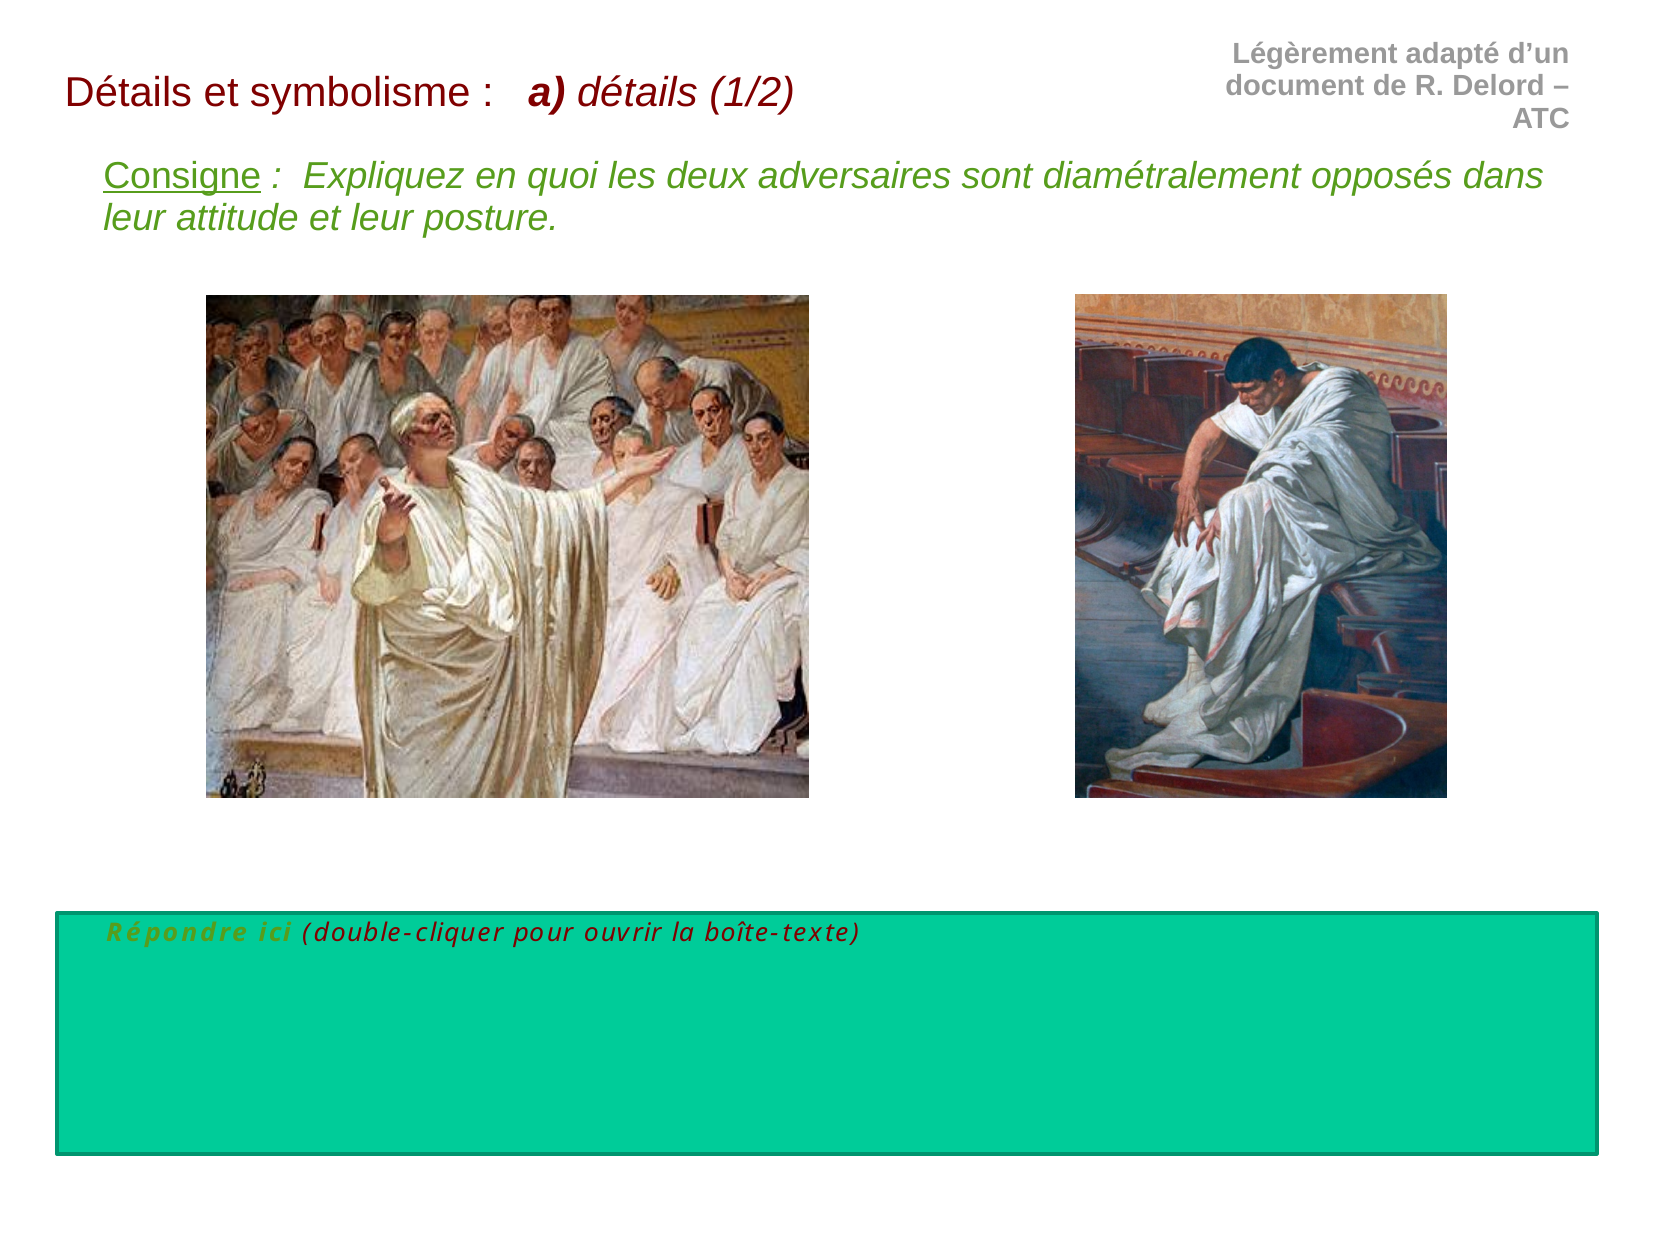

#  Détails et symbolisme : a) détails (1/2)
Légèrement adapté d’un document de R. Delord – ATC
Consigne : Expliquez en quoi les deux adversaires sont diamétralement opposés dans leur attitude et leur posture.